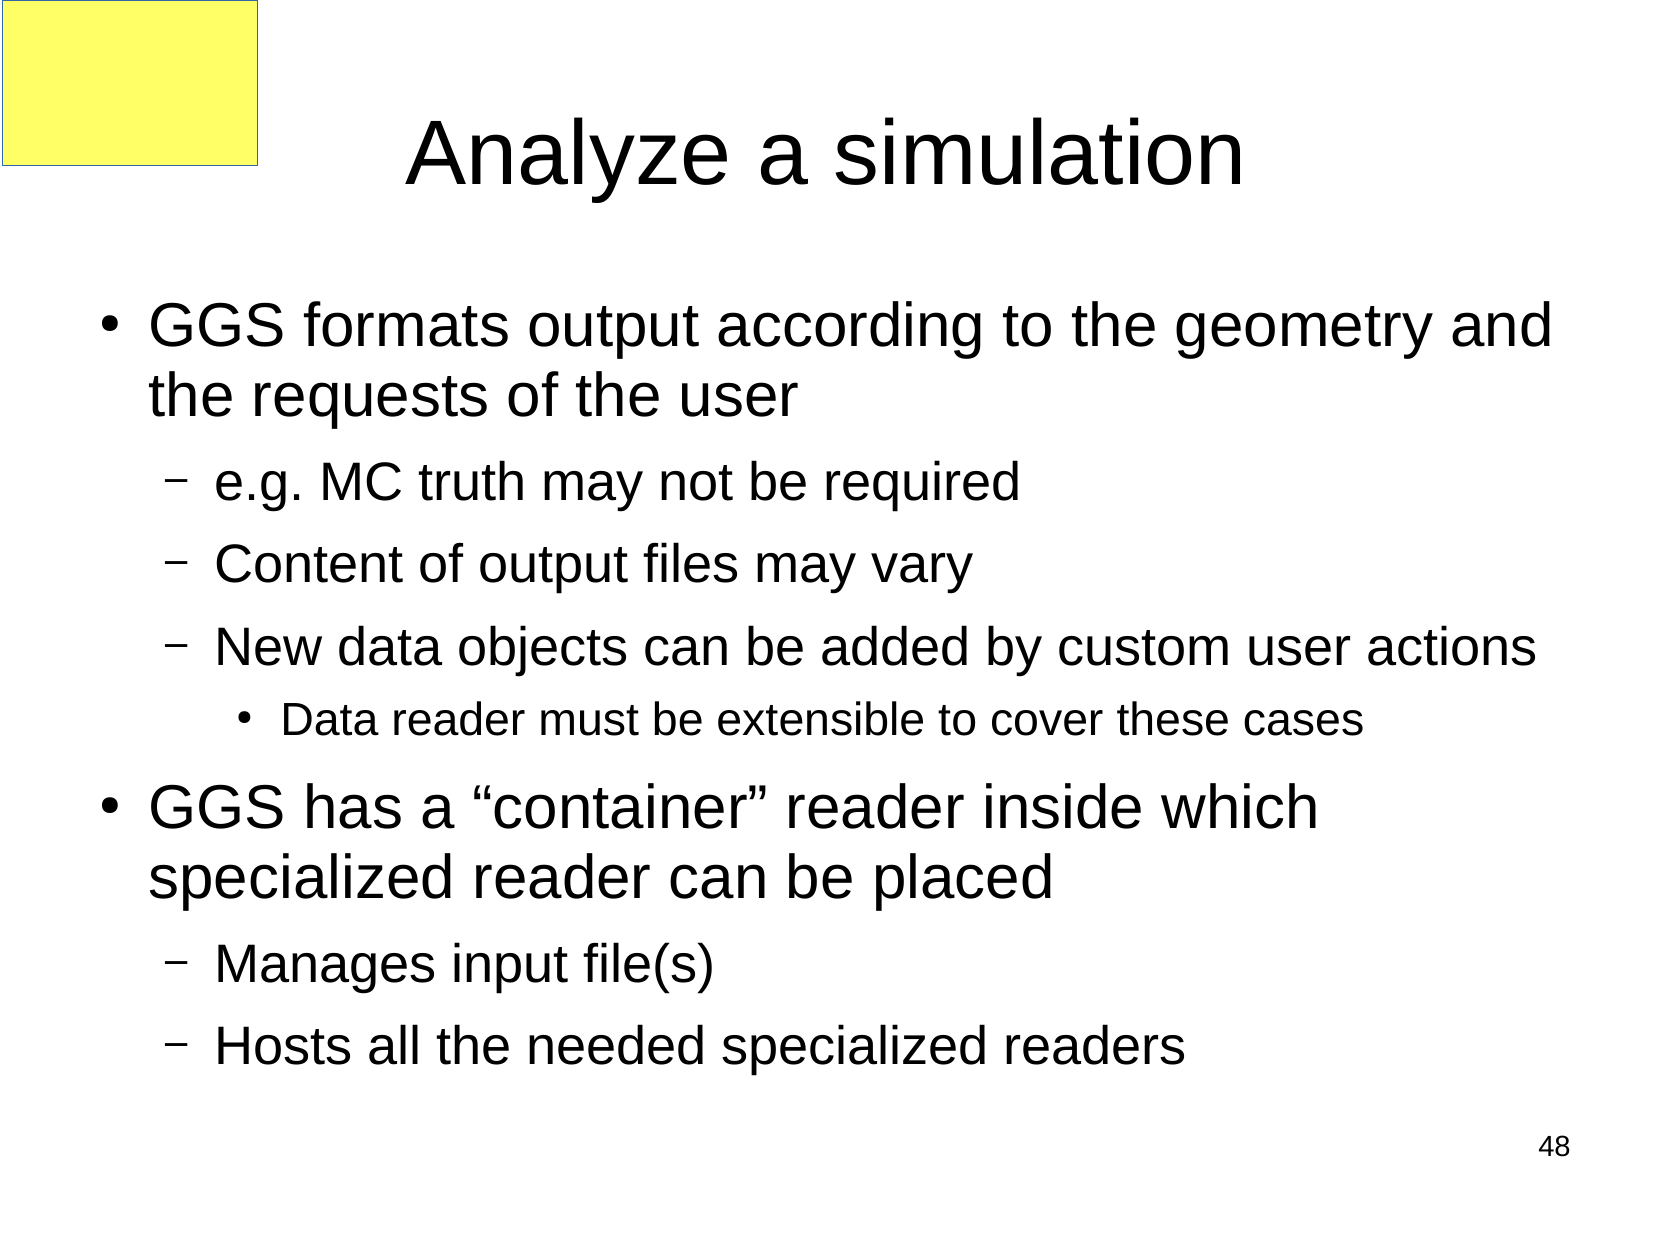

# Analyze a simulation
GGS formats output according to the geometry and the requests of the user
e.g. MC truth may not be required
Content of output files may vary
New data objects can be added by custom user actions
Data reader must be extensible to cover these cases
GGS has a “container” reader inside which specialized reader can be placed
Manages input file(s)
Hosts all the needed specialized readers
48